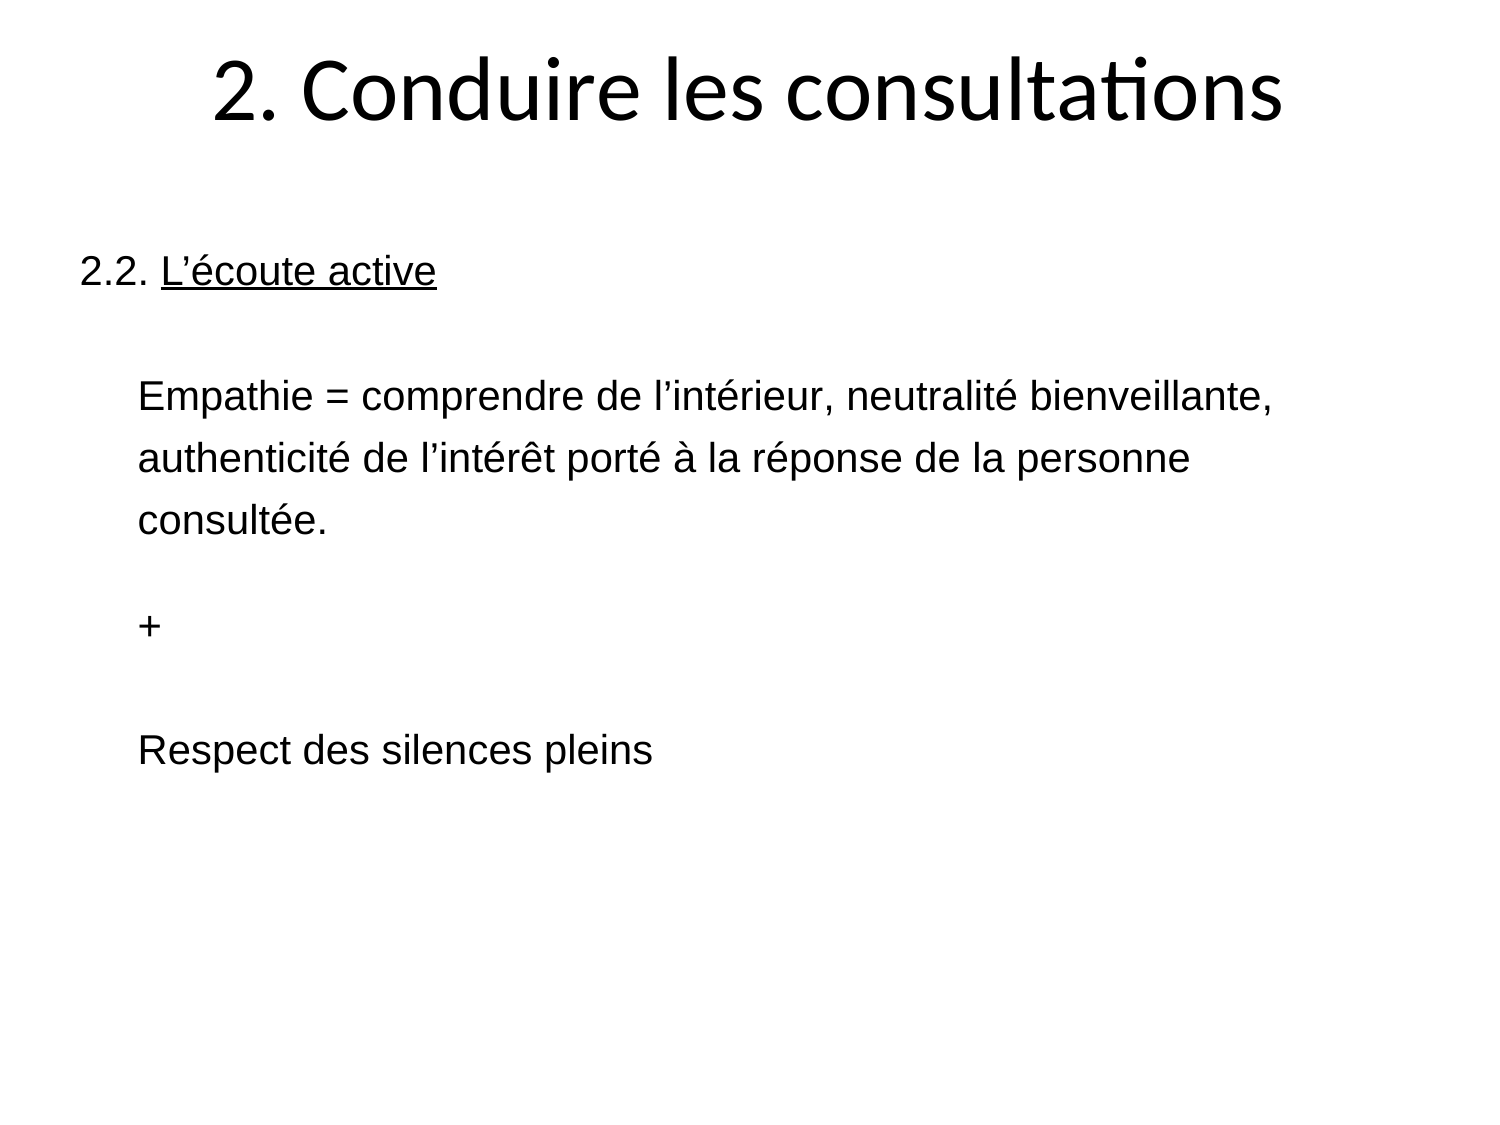

# 2. Conduire les consultations
2.2. L’écoute active
Empathie = comprendre de l’intérieur, neutralité bienveillante,
authenticité de l’intérêt porté à la réponse de la personne
consultée.
+
Respect des silences pleins